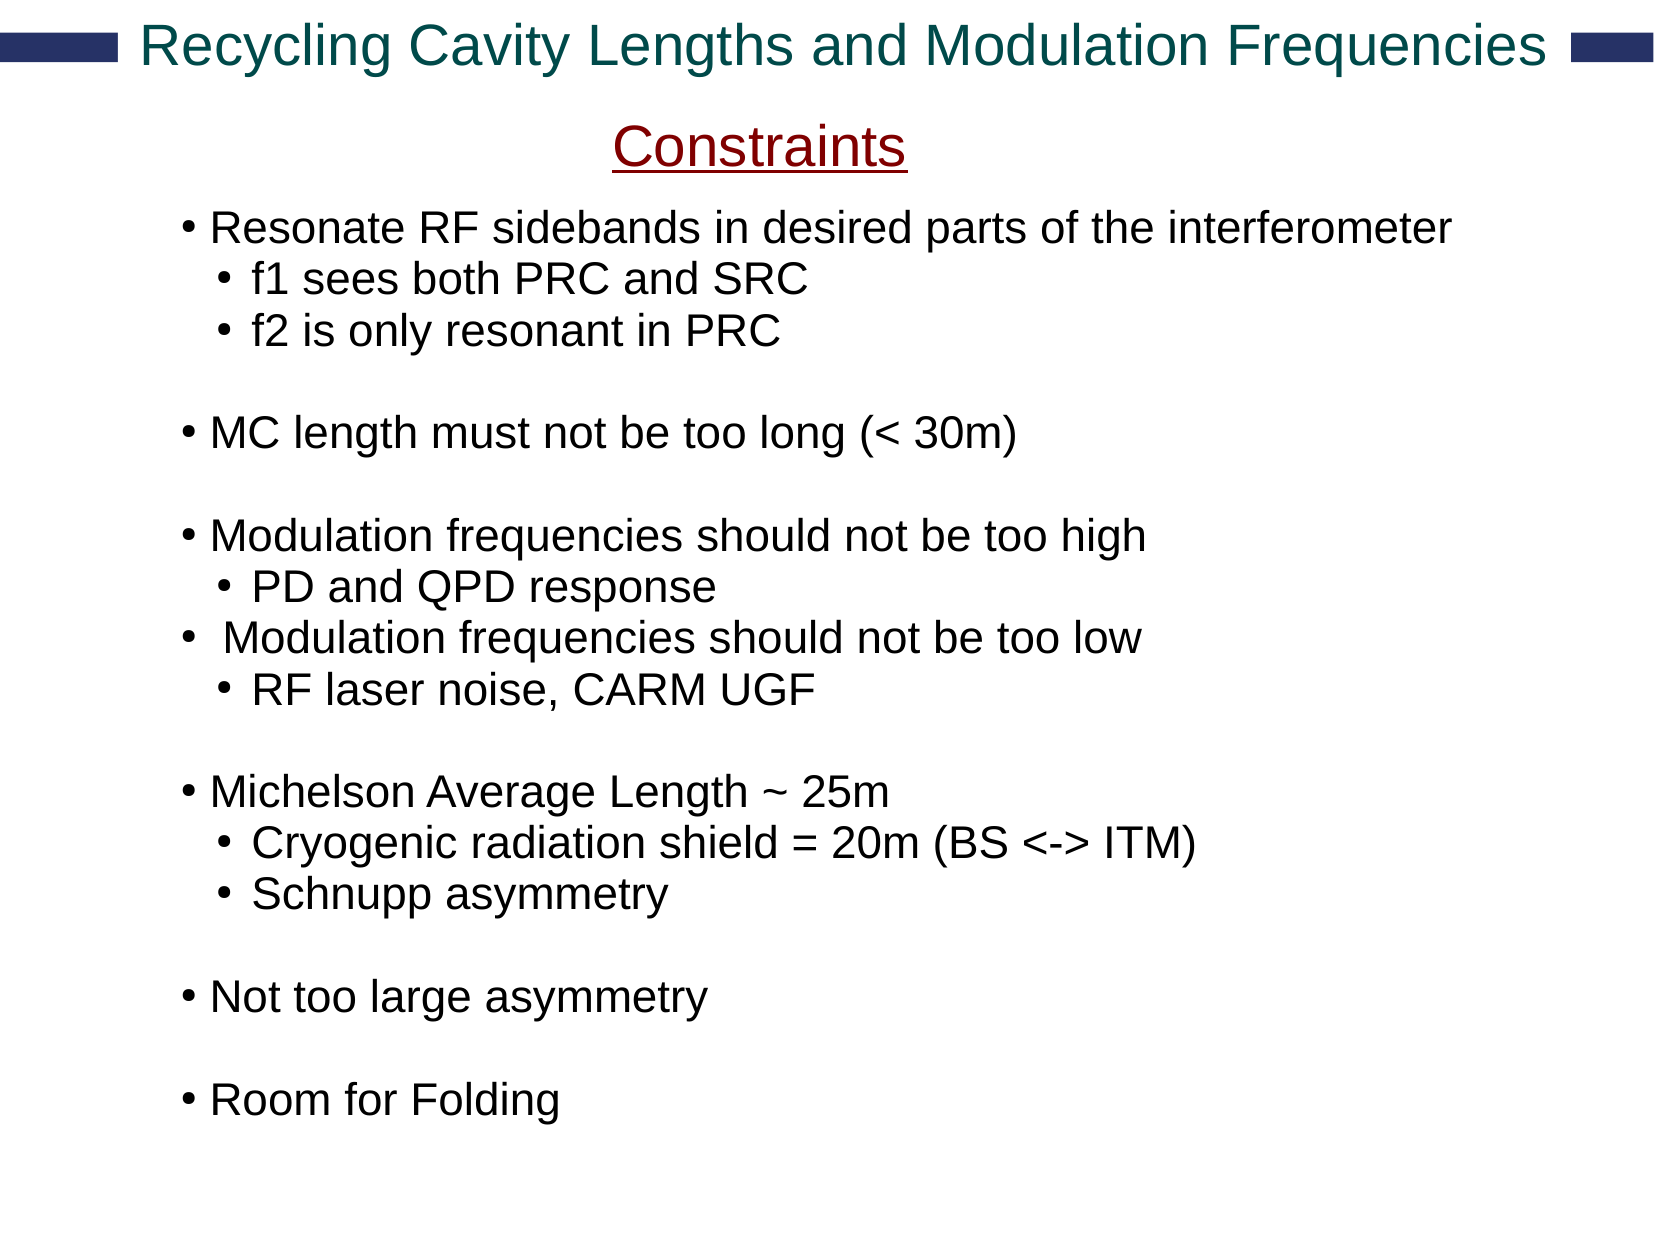

# Recycling Cavity Lengths and Modulation Frequencies
Constraints
 Resonate RF sidebands in desired parts of the interferometer
f1 sees both PRC and SRC
f2 is only resonant in PRC
 MC length must not be too long (< 30m)
 Modulation frequencies should not be too high
PD and QPD response
 Modulation frequencies should not be too low
RF laser noise, CARM UGF
 Michelson Average Length ~ 25m
Cryogenic radiation shield = 20m (BS <-> ITM)
Schnupp asymmetry
 Not too large asymmetry
 Room for Folding